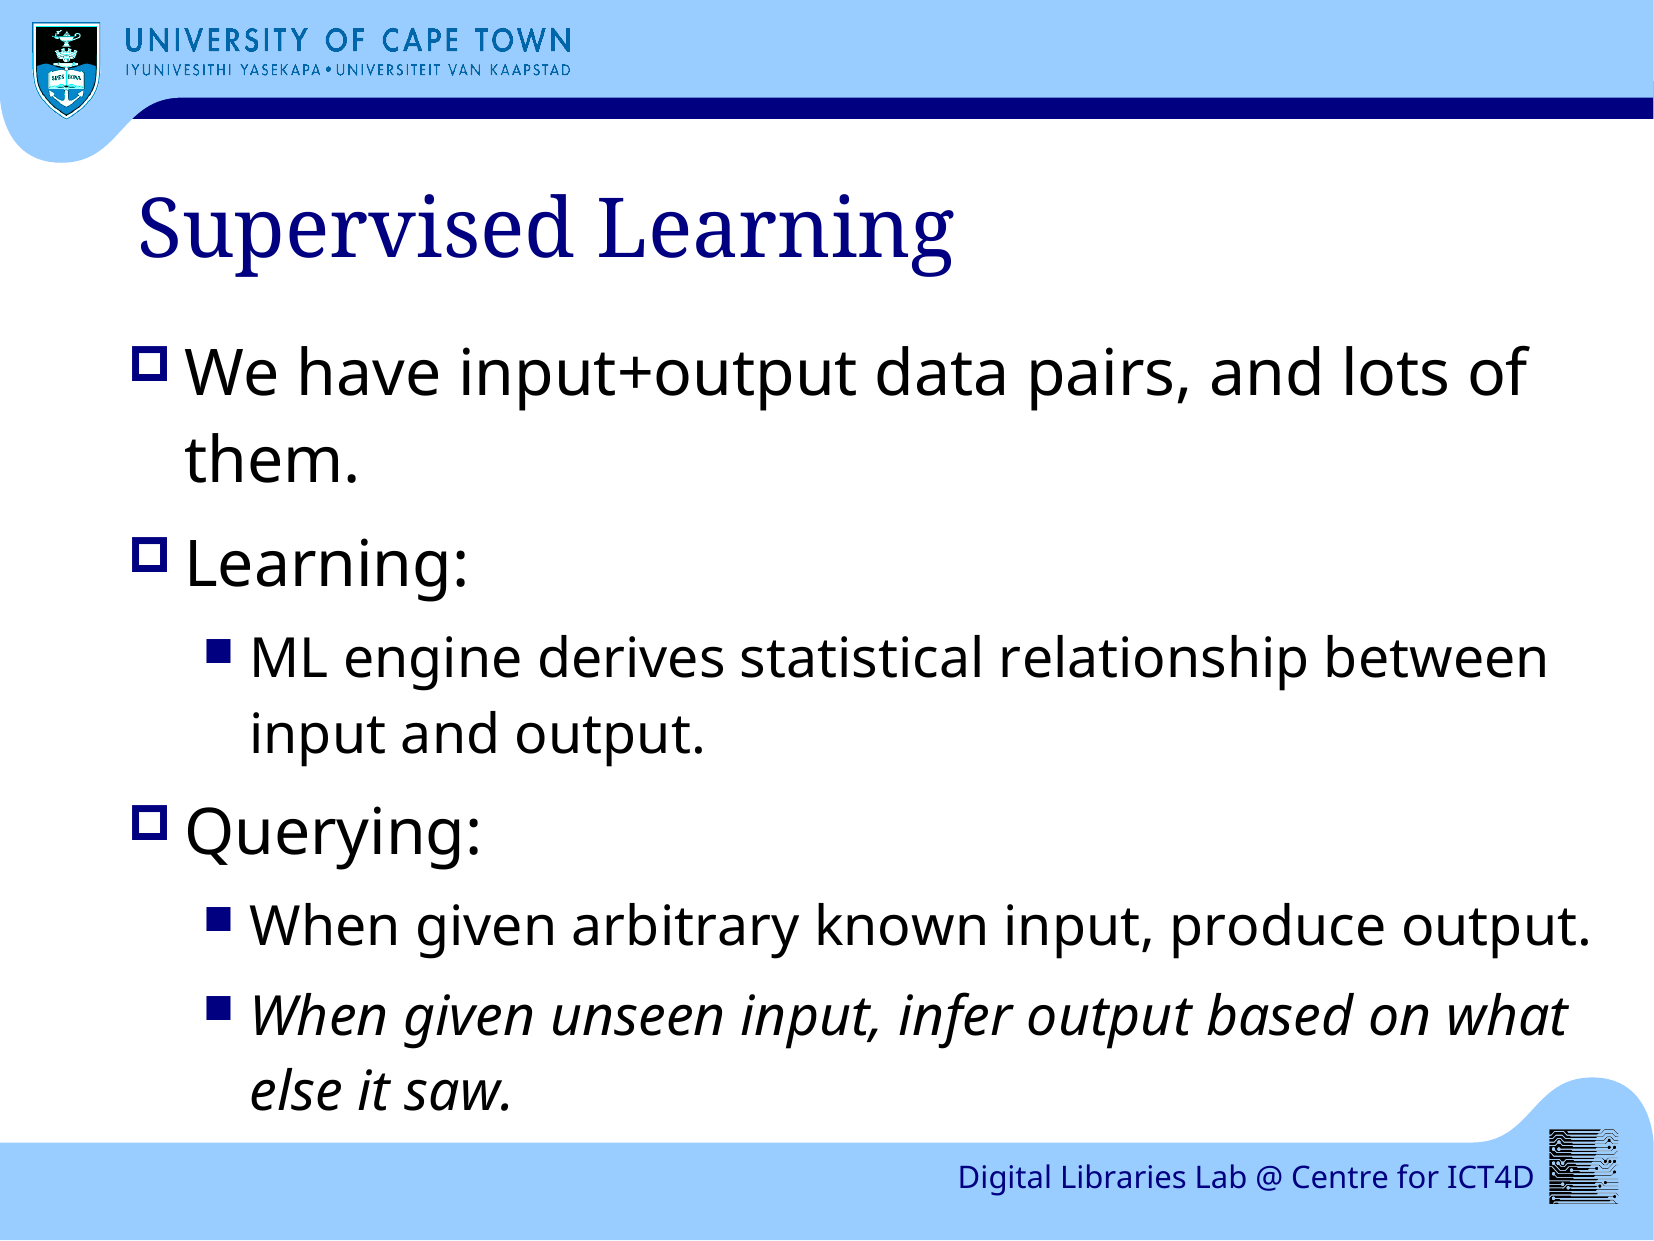

# Supervised Learning
We have input+output data pairs, and lots of them.
Learning:
ML engine derives statistical relationship between input and output.
Querying:
When given arbitrary known input, produce output.
When given unseen input, infer output based on what else it saw.